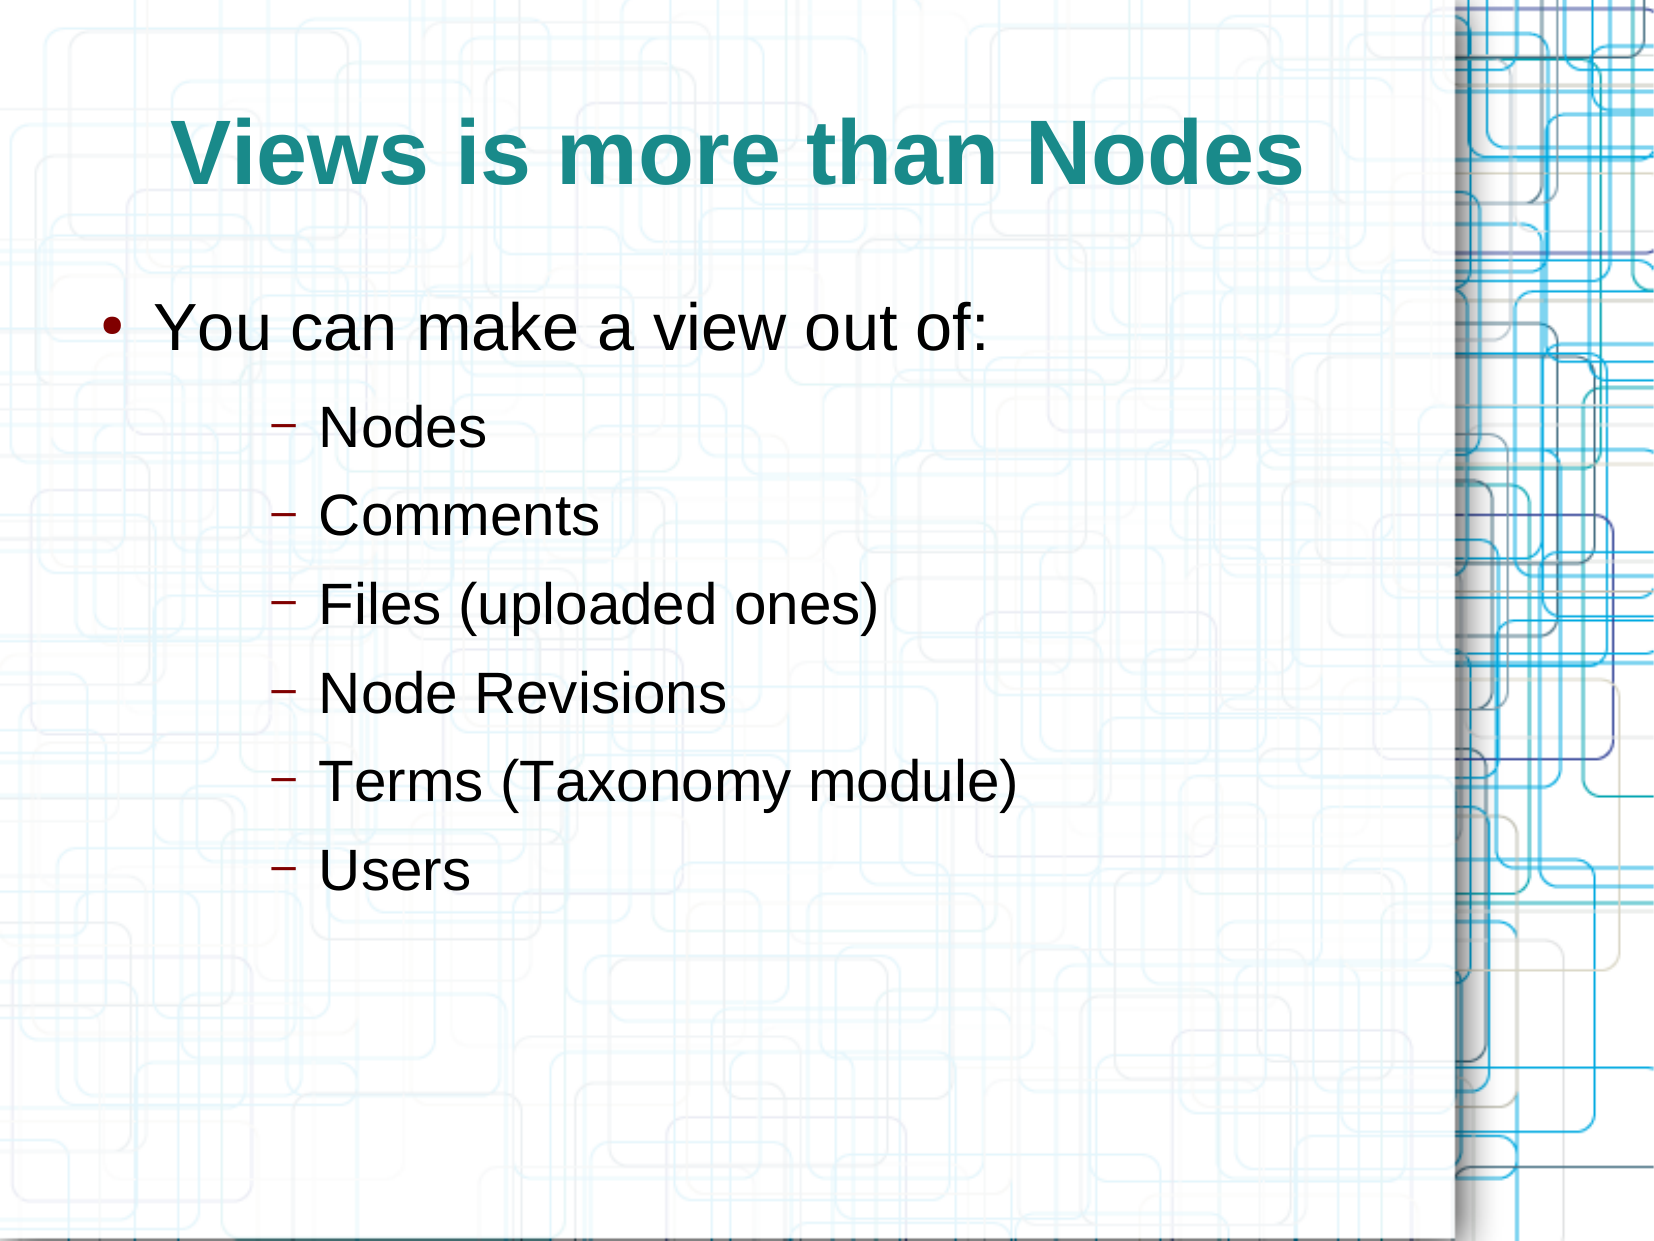

# Views is more than Nodes
You can make a view out of:
Nodes
Comments
Files (uploaded ones)
Node Revisions
Terms (Taxonomy module)
Users